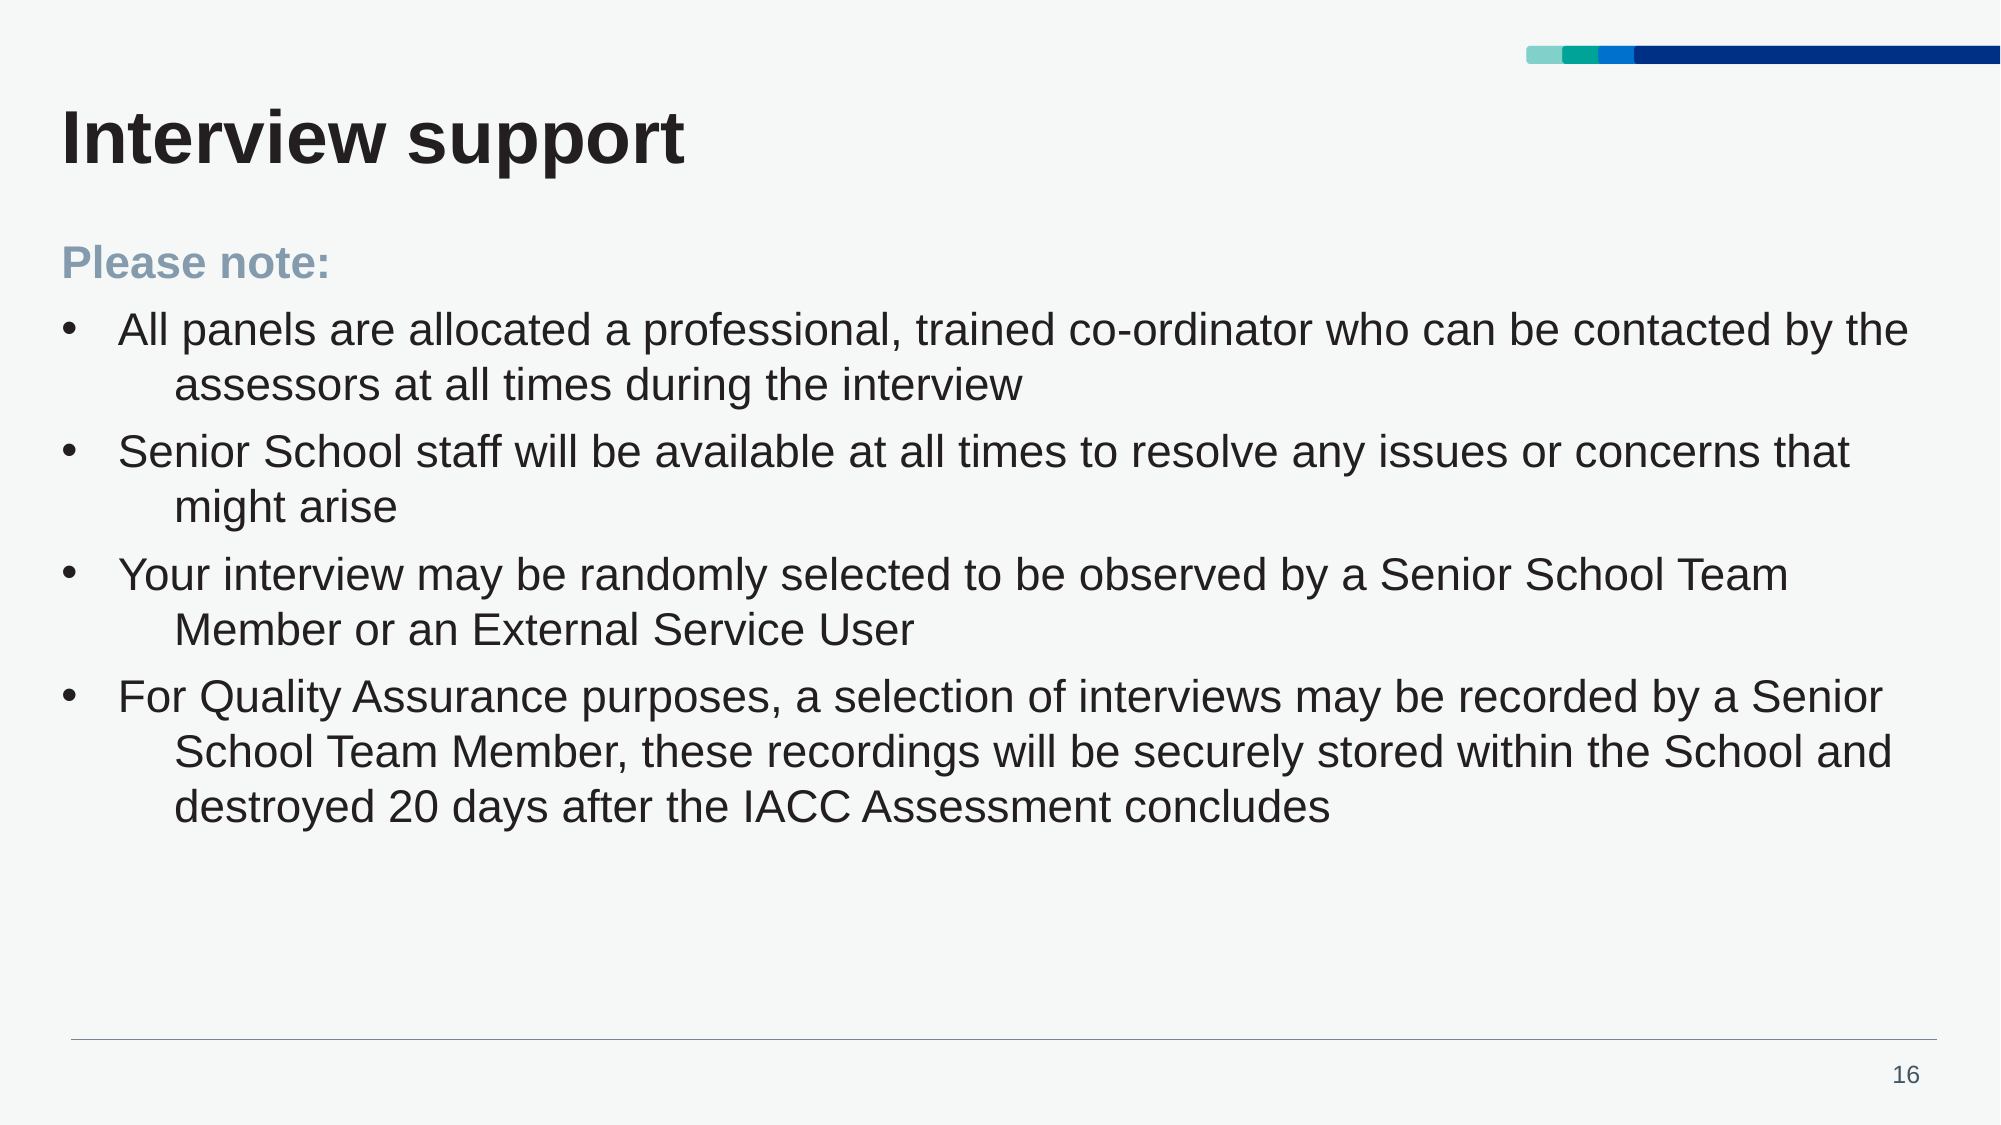

# Interview support
Please note:
All panels are allocated a professional, trained co-ordinator who can be contacted by the assessors at all times during the interview
Senior School staff will be available at all times to resolve any issues or concerns that might arise
Your interview may be randomly selected to be observed by a Senior School Team Member or an External Service User
For Quality Assurance purposes, a selection of interviews may be recorded by a Senior School Team Member, these recordings will be securely stored within the School and destroyed 20 days after the IACC Assessment concludes